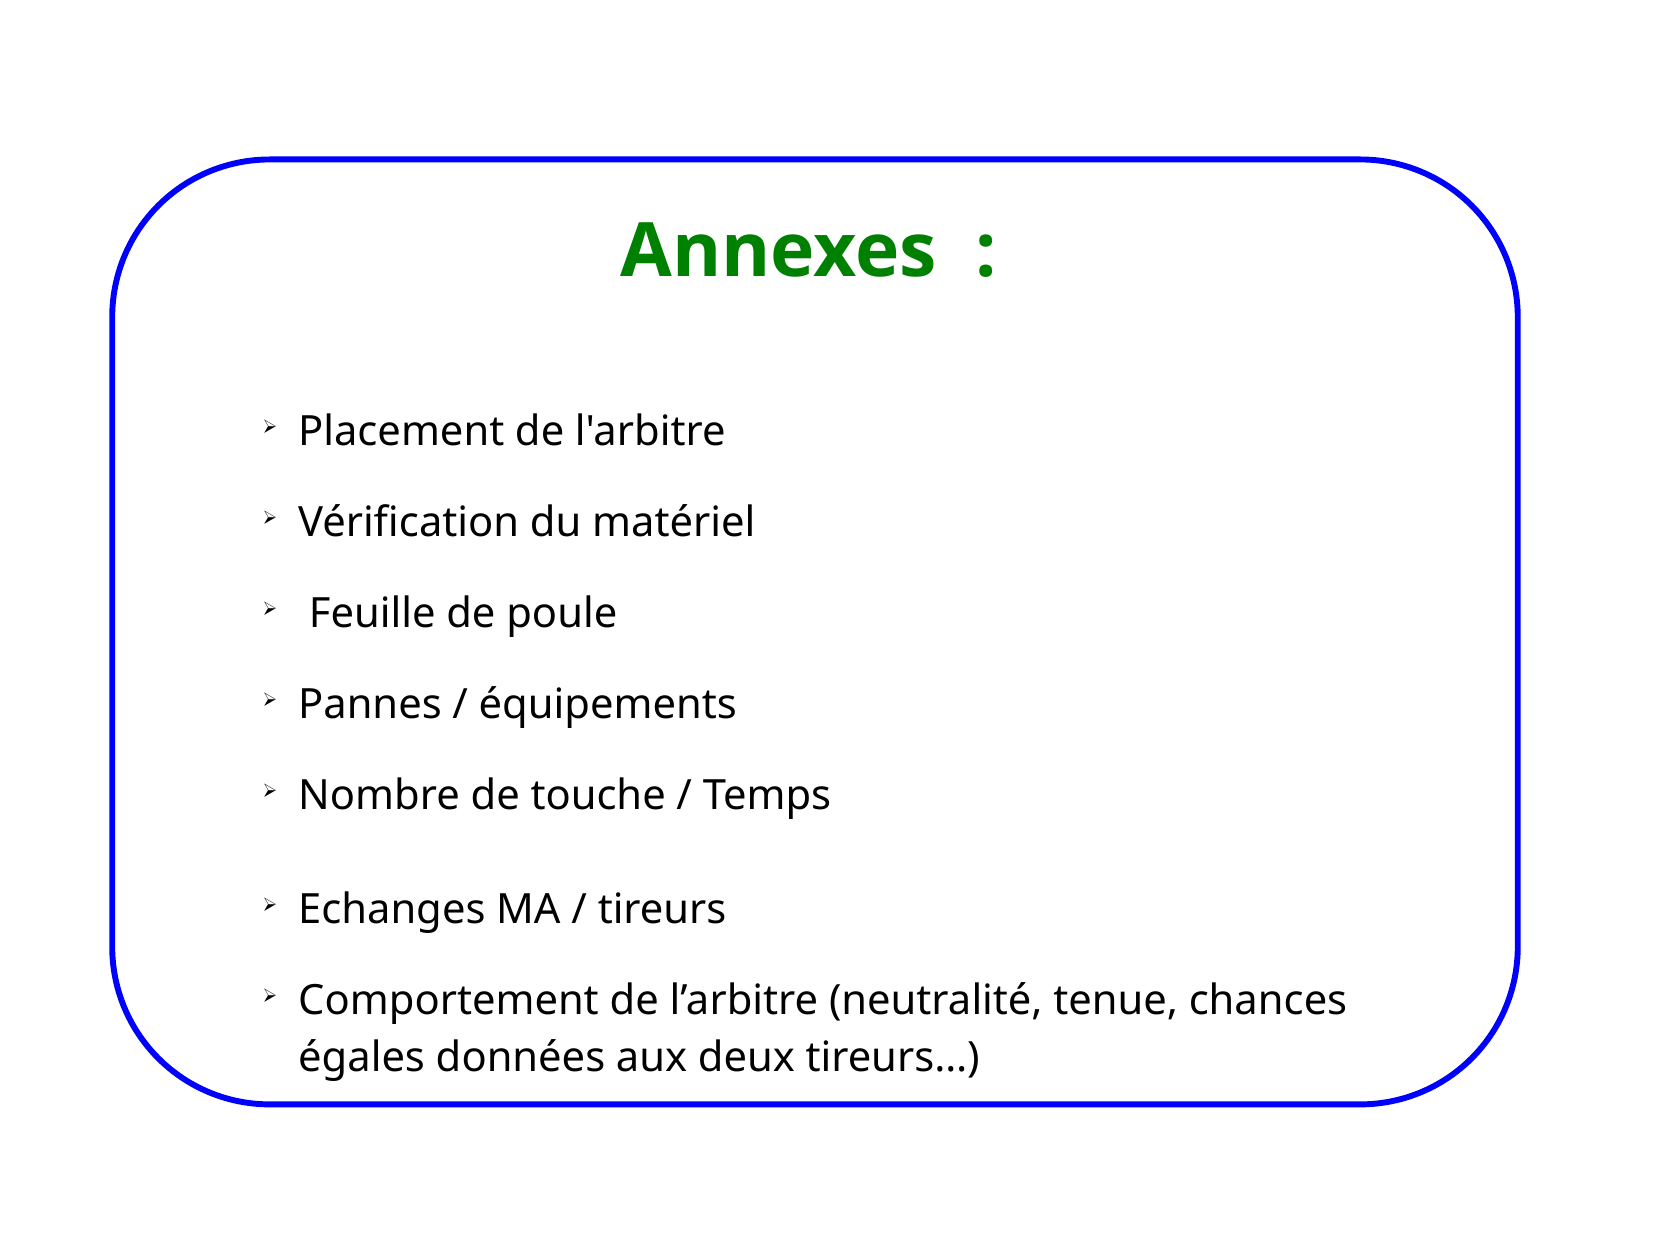

Annexes  :
Placement de l'arbitre
Vérification du matériel
 Feuille de poule
Pannes / équipements
Nombre de touche / Temps
Echanges MA / tireurs
Comportement de l’arbitre (neutralité, tenue, chances égales données aux deux tireurs…)
#